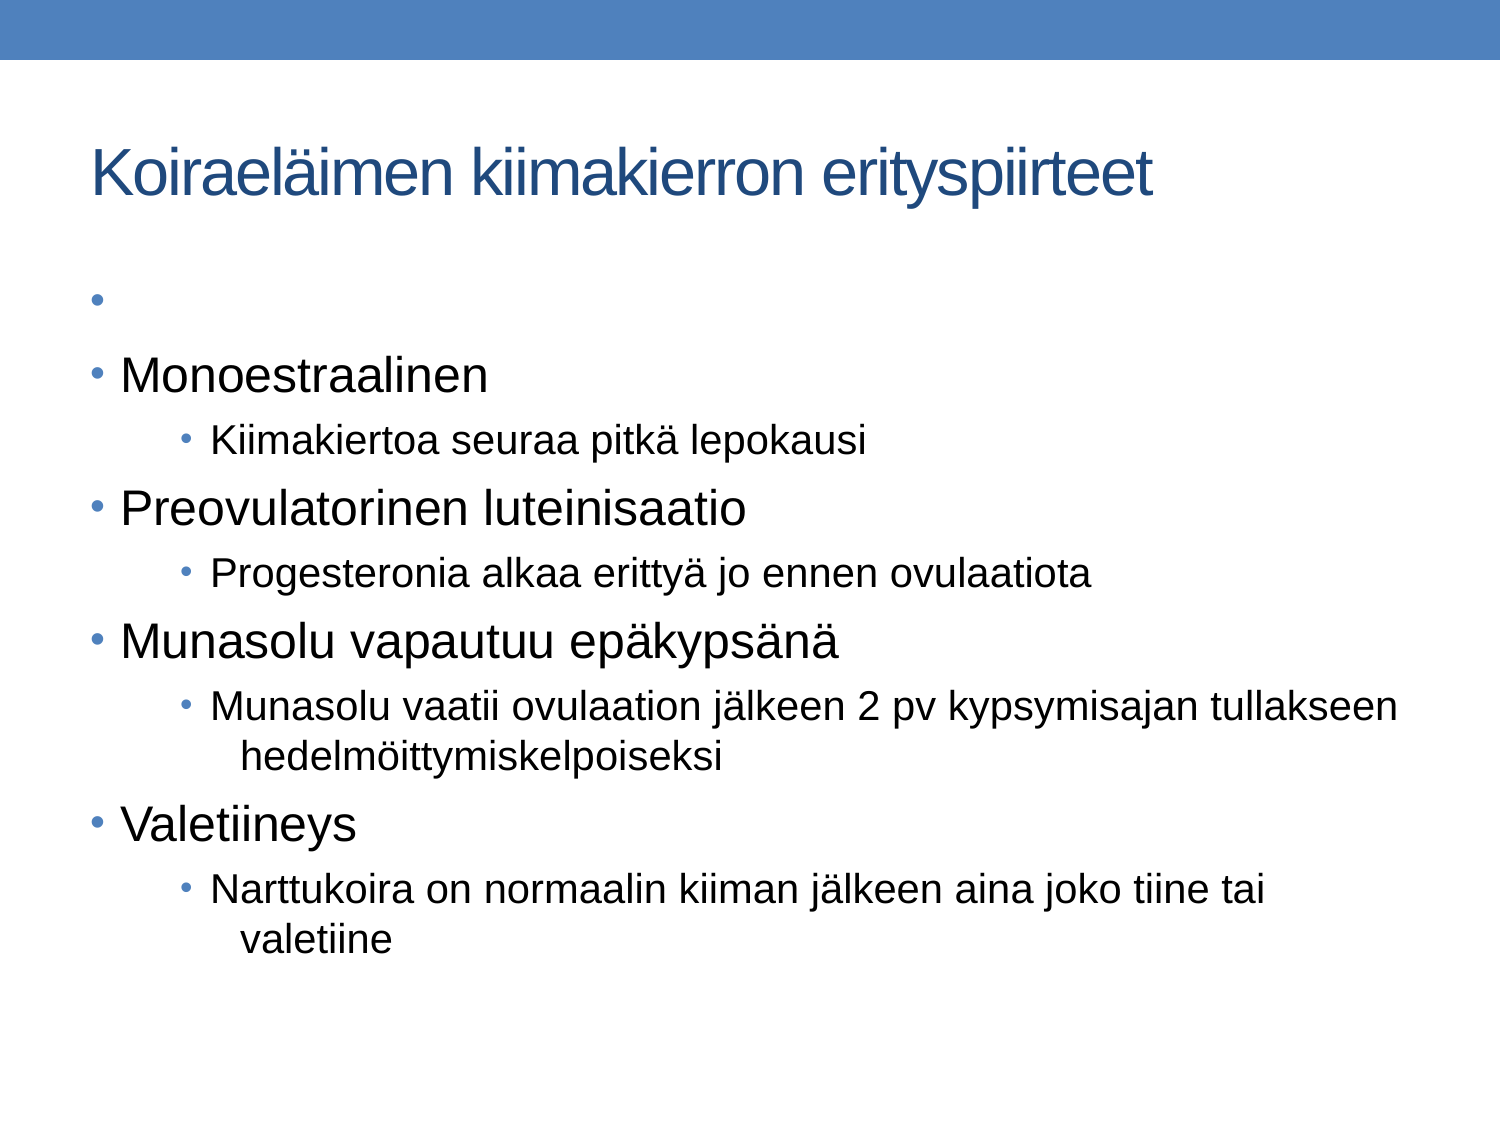

# Koiraeläimen kiimakierron erityspiirteet
Monoestraalinen
Kiimakiertoa seuraa pitkä lepokausi
Preovulatorinen luteinisaatio
Progesteronia alkaa erittyä jo ennen ovulaatiota
Munasolu vapautuu epäkypsänä
Munasolu vaatii ovulaation jälkeen 2 pv kypsymisajan tullakseen hedelmöittymiskelpoiseksi
Valetiineys
Narttukoira on normaalin kiiman jälkeen aina joko tiine tai valetiine